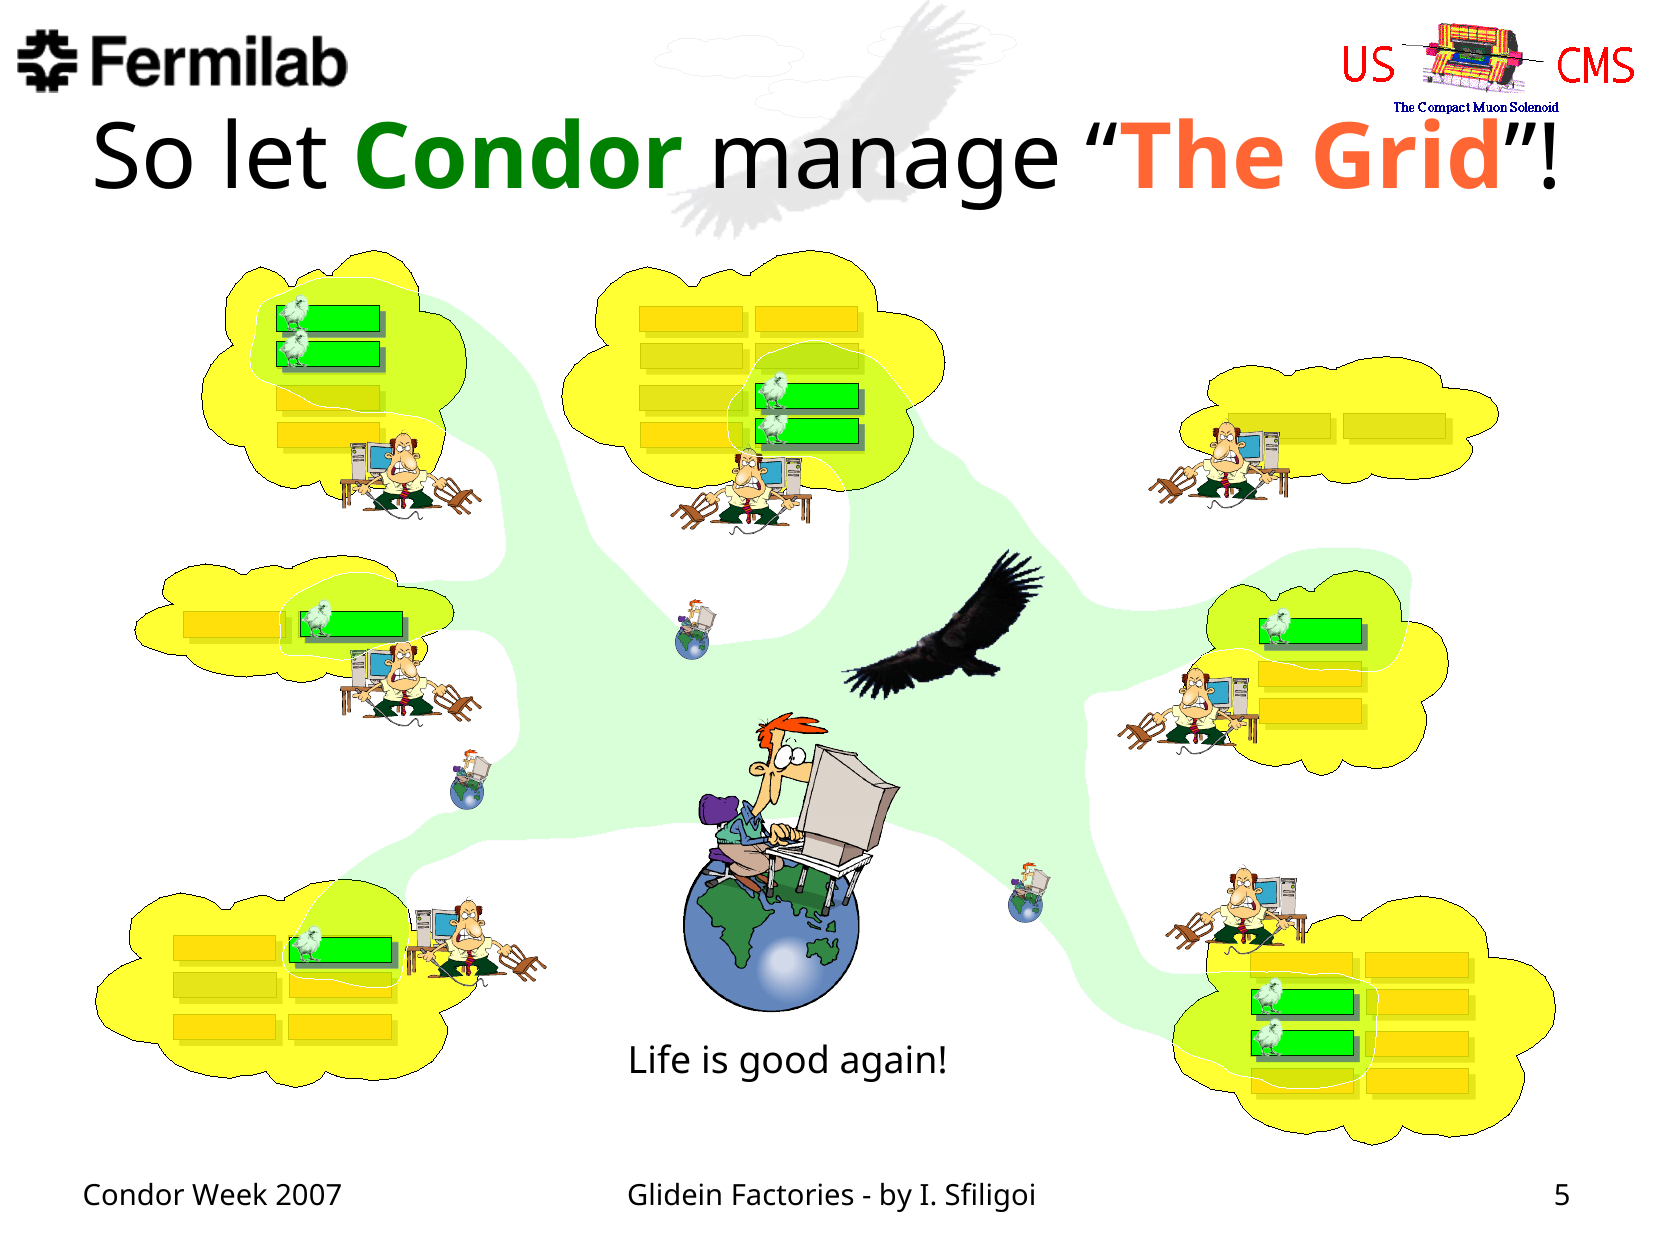

# So let Condor manage “The Grid”!
Life is good again!
Condor Week 2007
Glidein Factories - by I. Sfiligoi
5